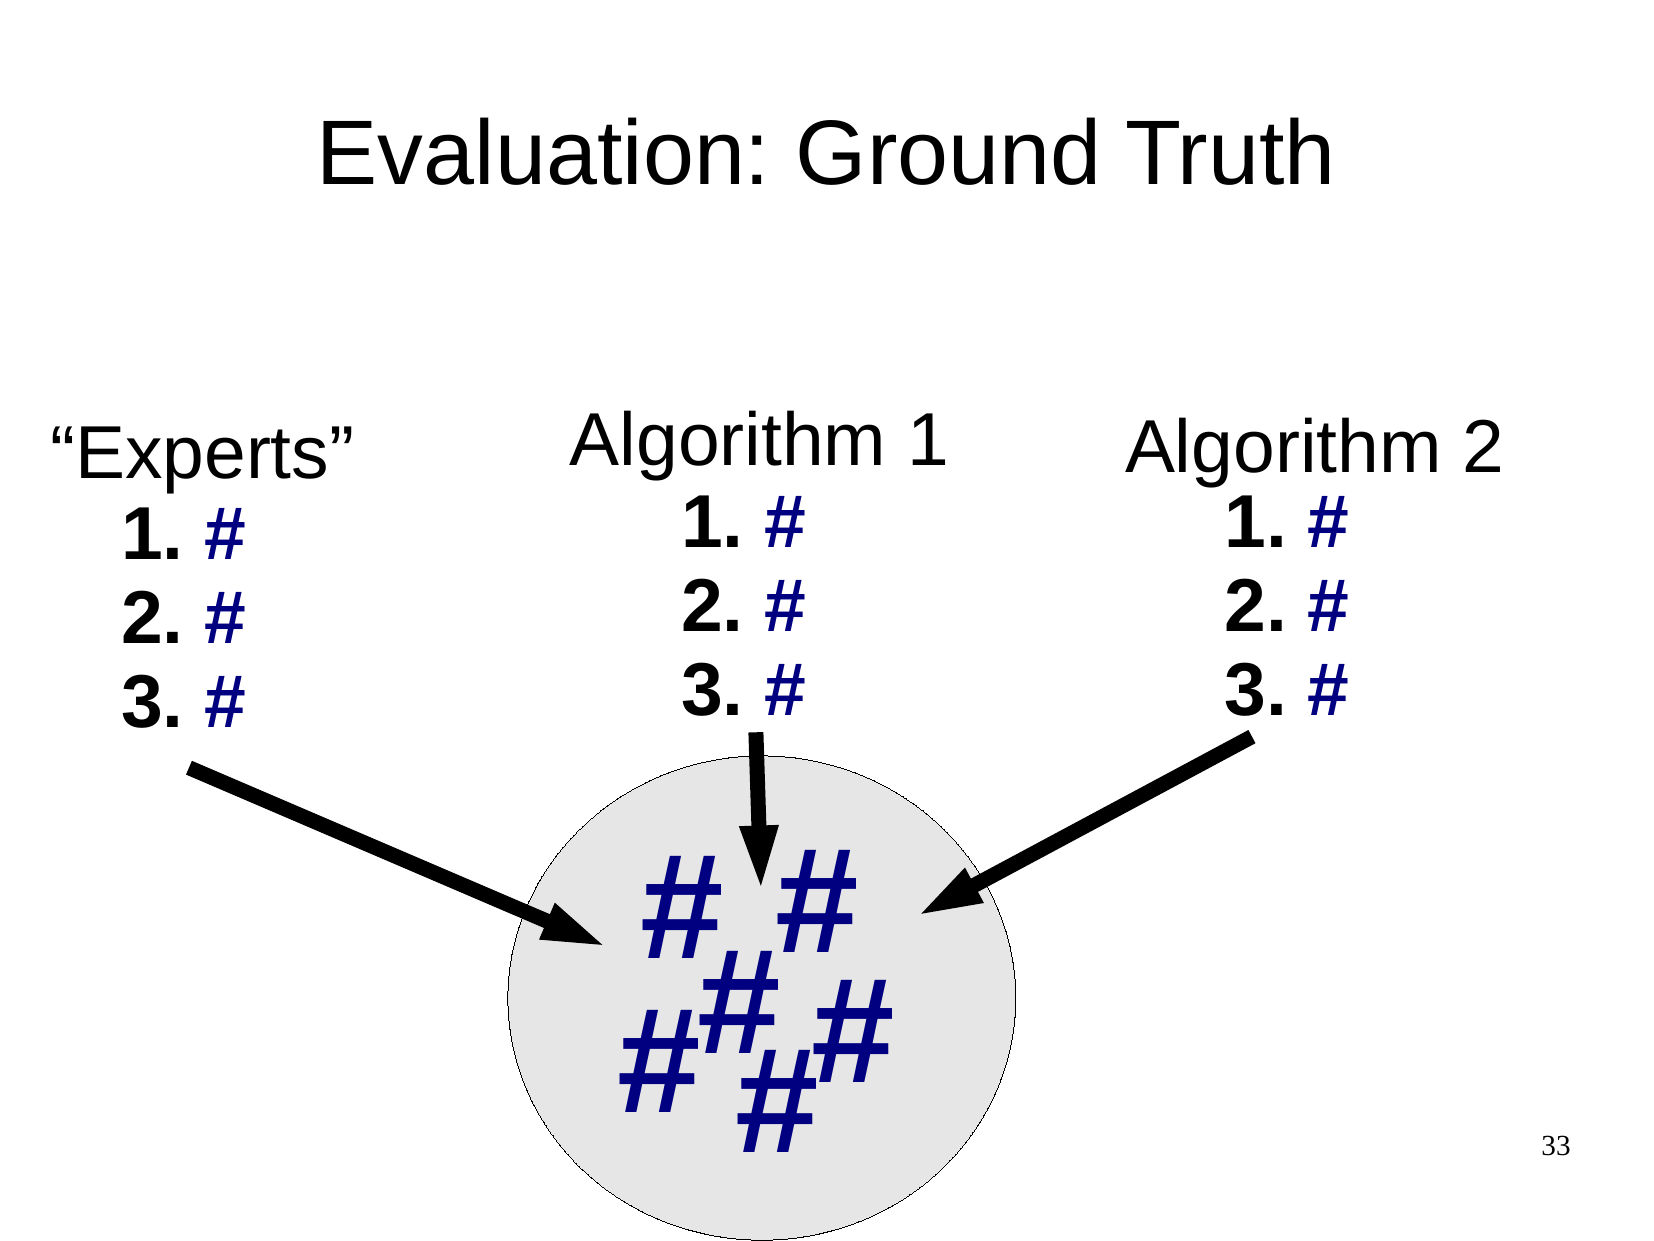

# Evaluation: Ground Truth
Algorithm 1
Algorithm 2
“Experts”
 #
 #
 #
 #
 #
 #
 #
 #
 #
#
#
#
#
#
#
33